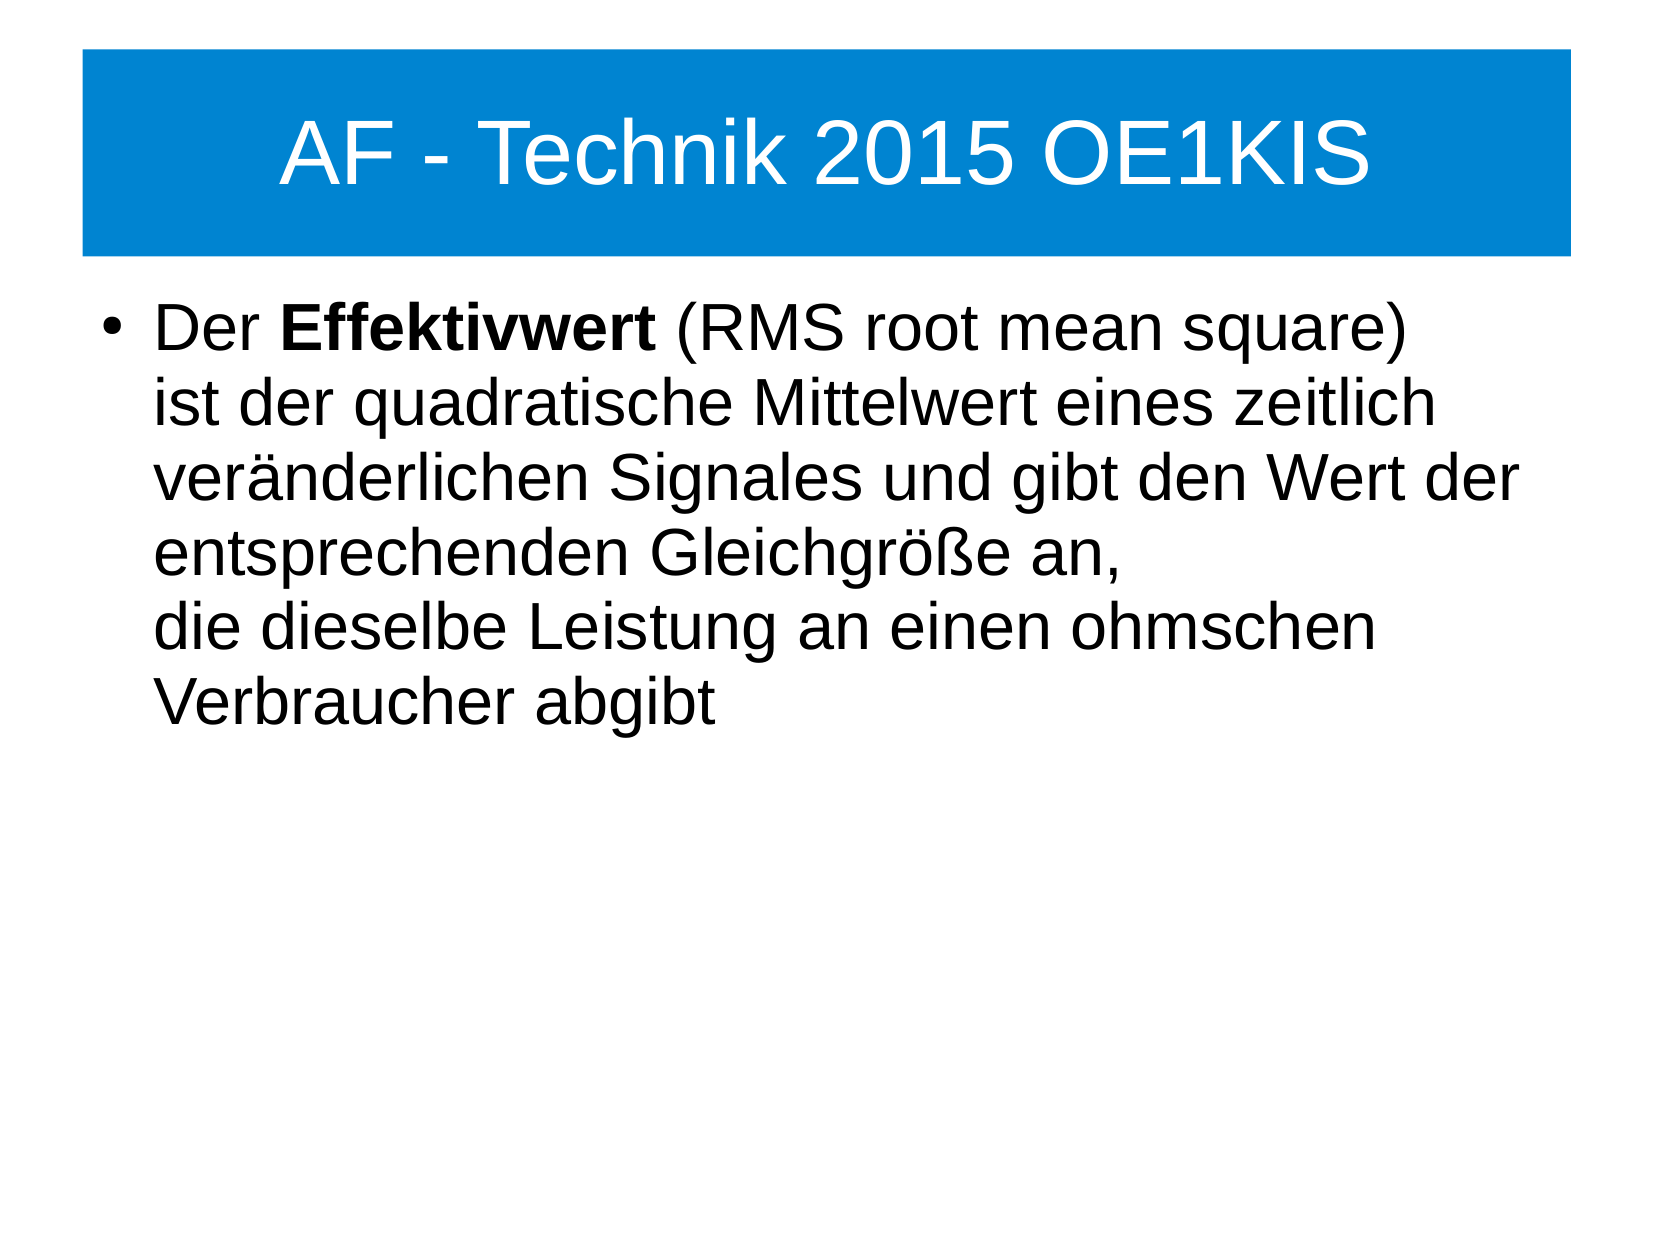

# AF - Technik 2015 OE1KIS
Der Effektivwert (RMS root mean square)
ist der quadratische Mittelwert eines zeitlich veränderlichen Signales und gibt den Wert der entsprechenden Gleichgröße an,
die dieselbe Leistung an einen ohmschen Verbraucher abgibt